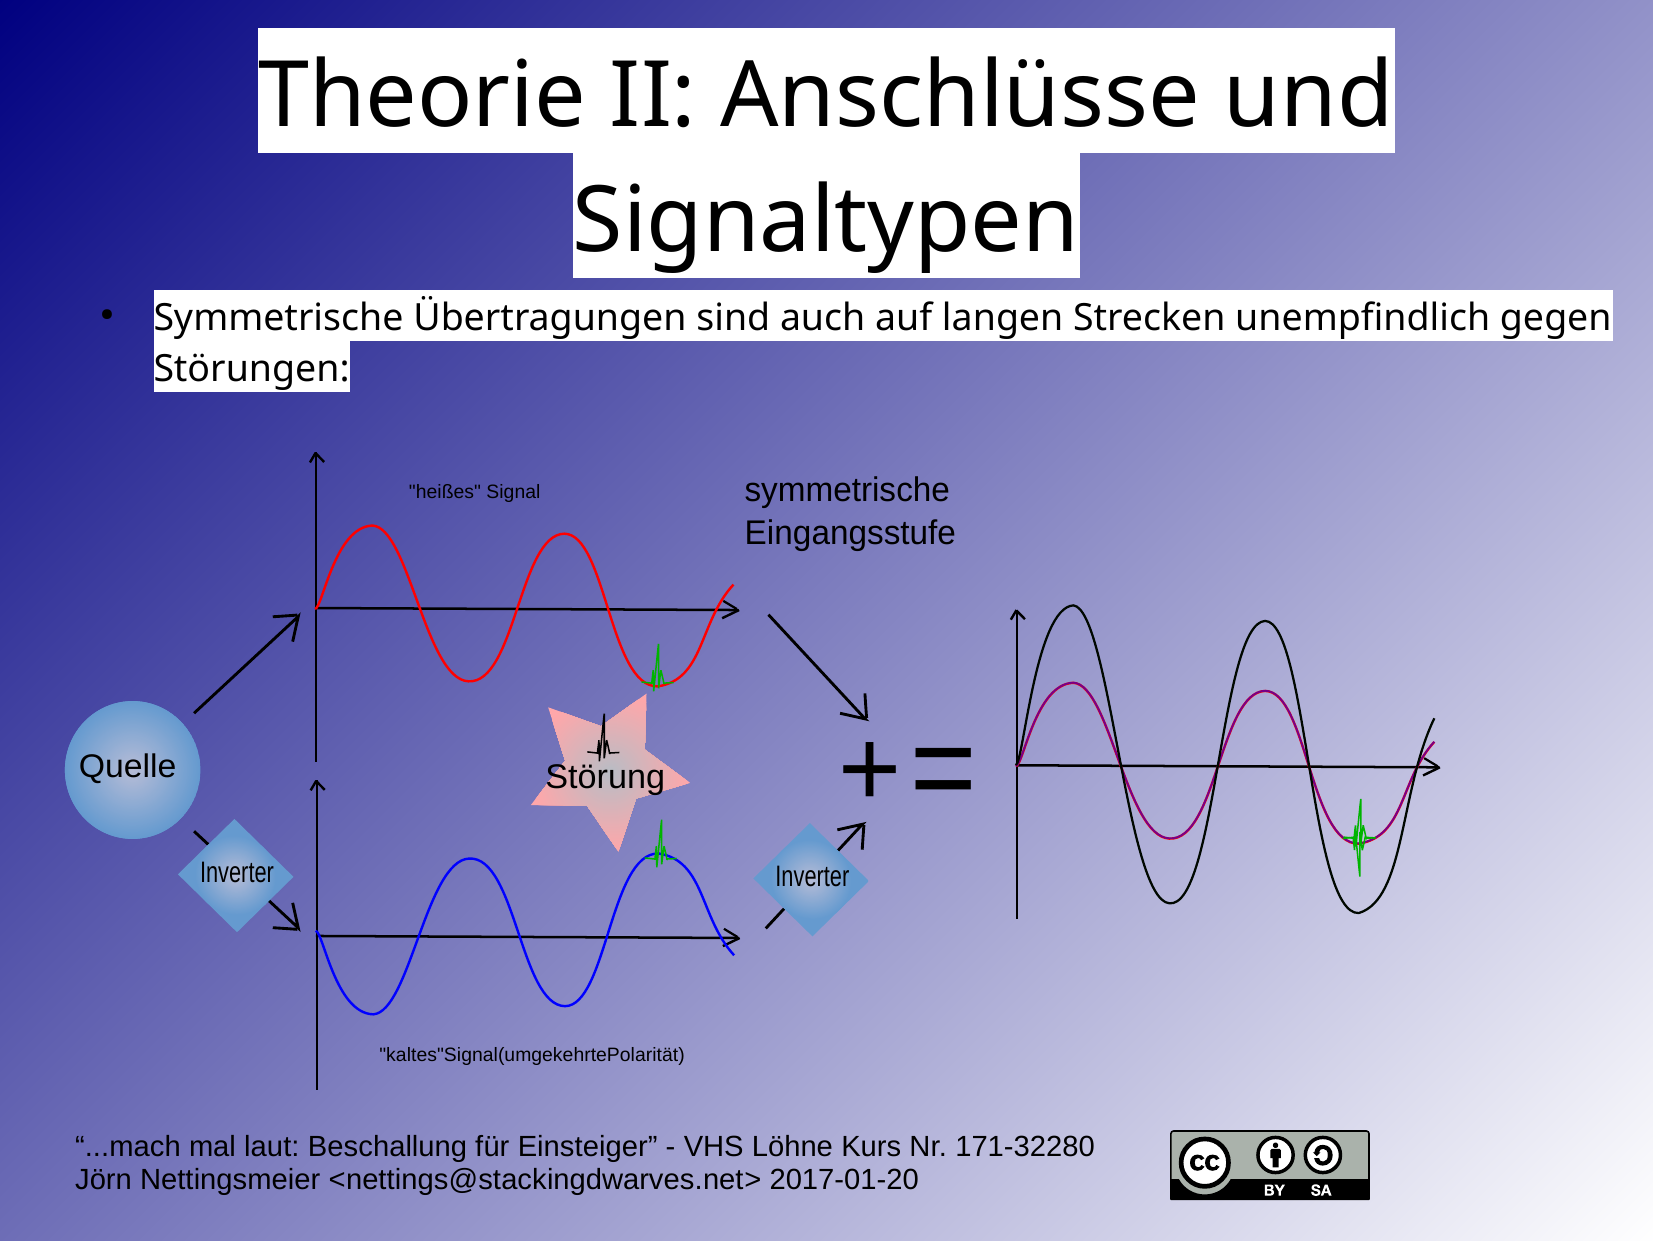

# Theorie II: Anschlüsse und Signaltypen
Symmetrische Übertragungen sind auch auf langen Strecken unempfindlich gegen Störungen: